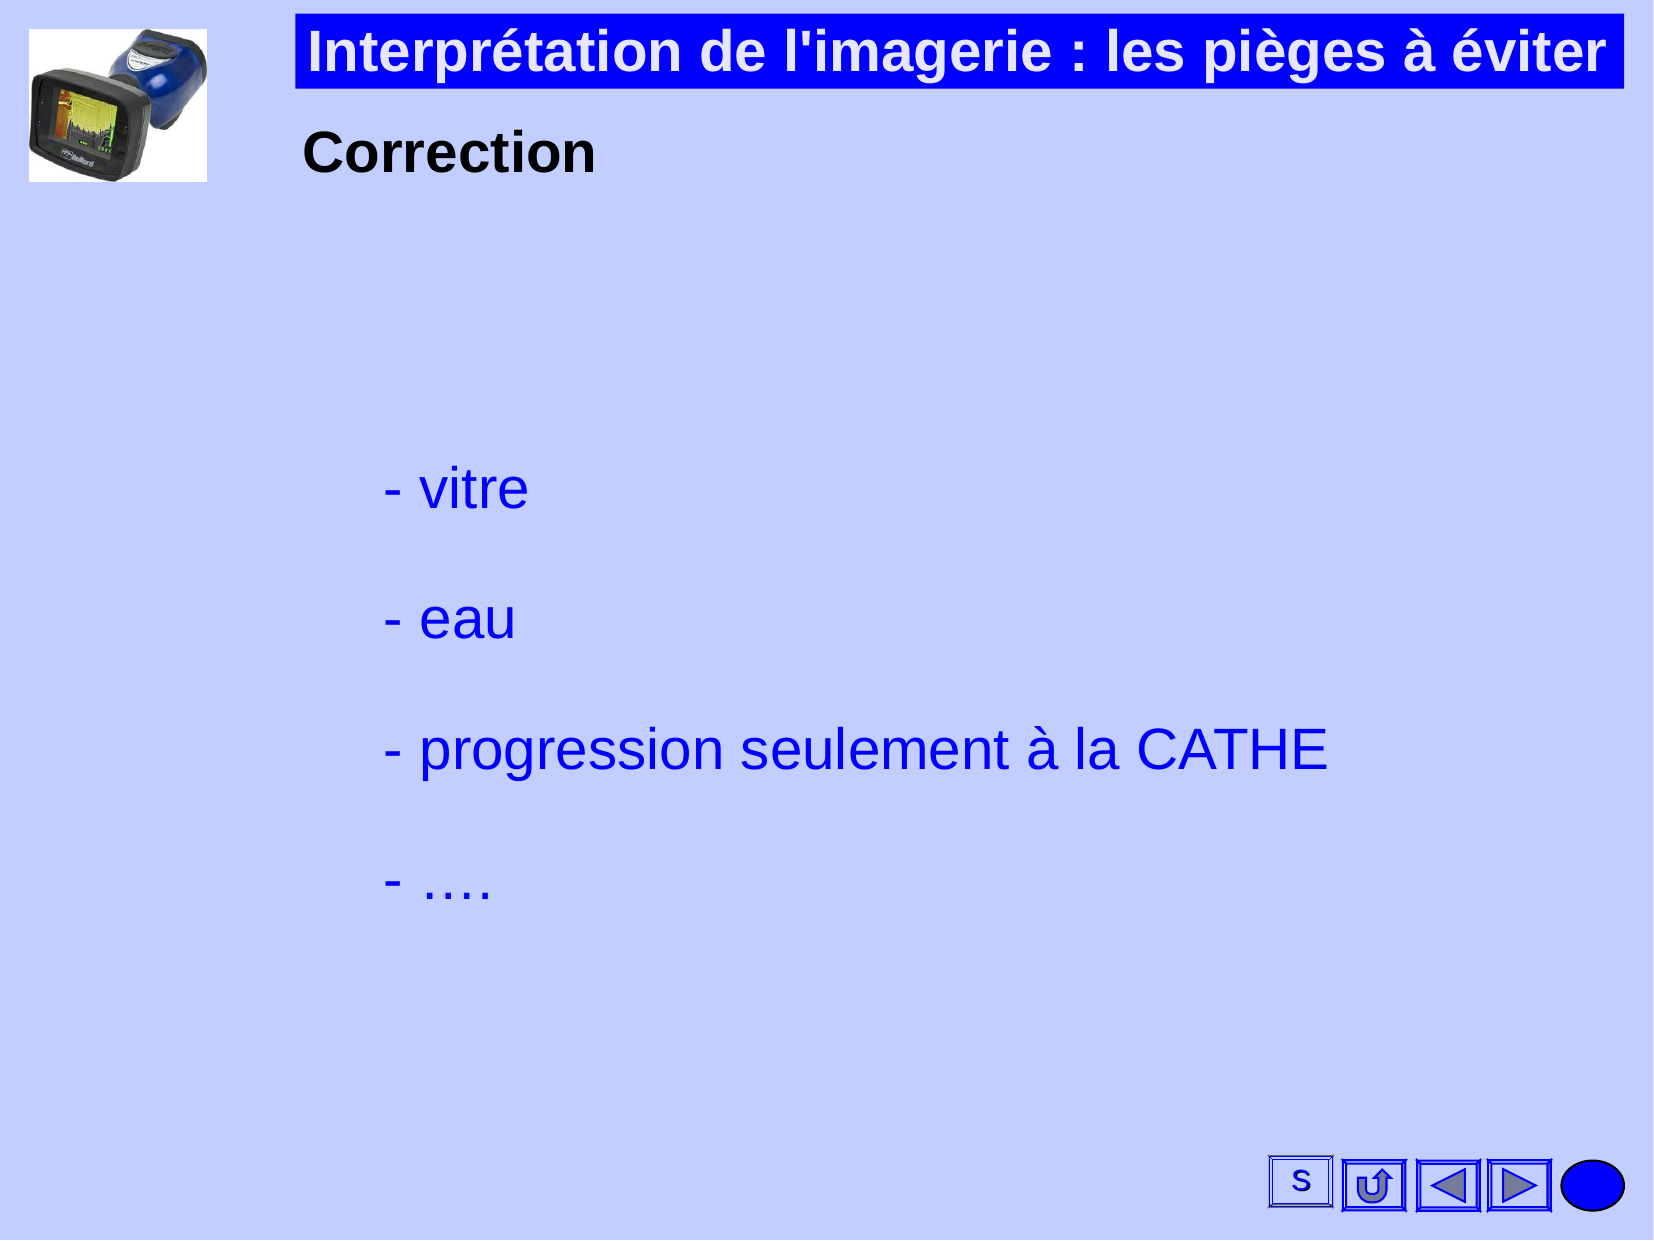

Interprétation de l'imagerie : les pièges à éviter
Correction
			- vitre
			- eau
			- progression seulement à la CATHE
			- ….